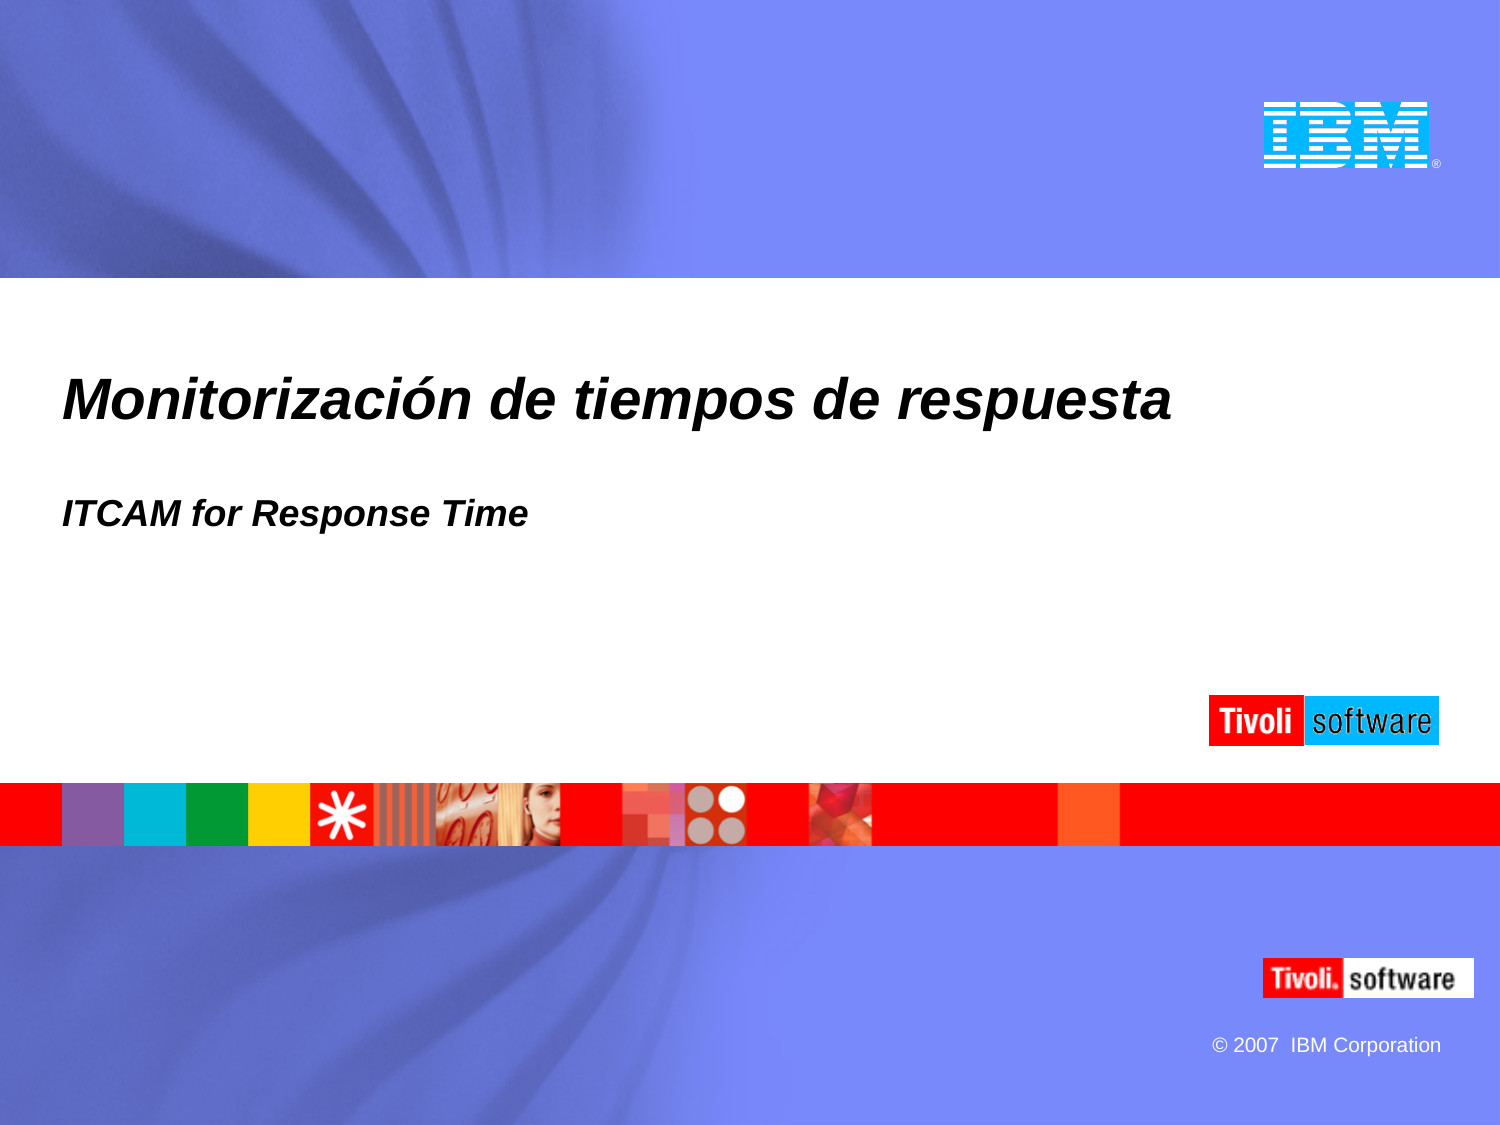

# Monitorización de tiempos de respuesta ITCAM for Response Time